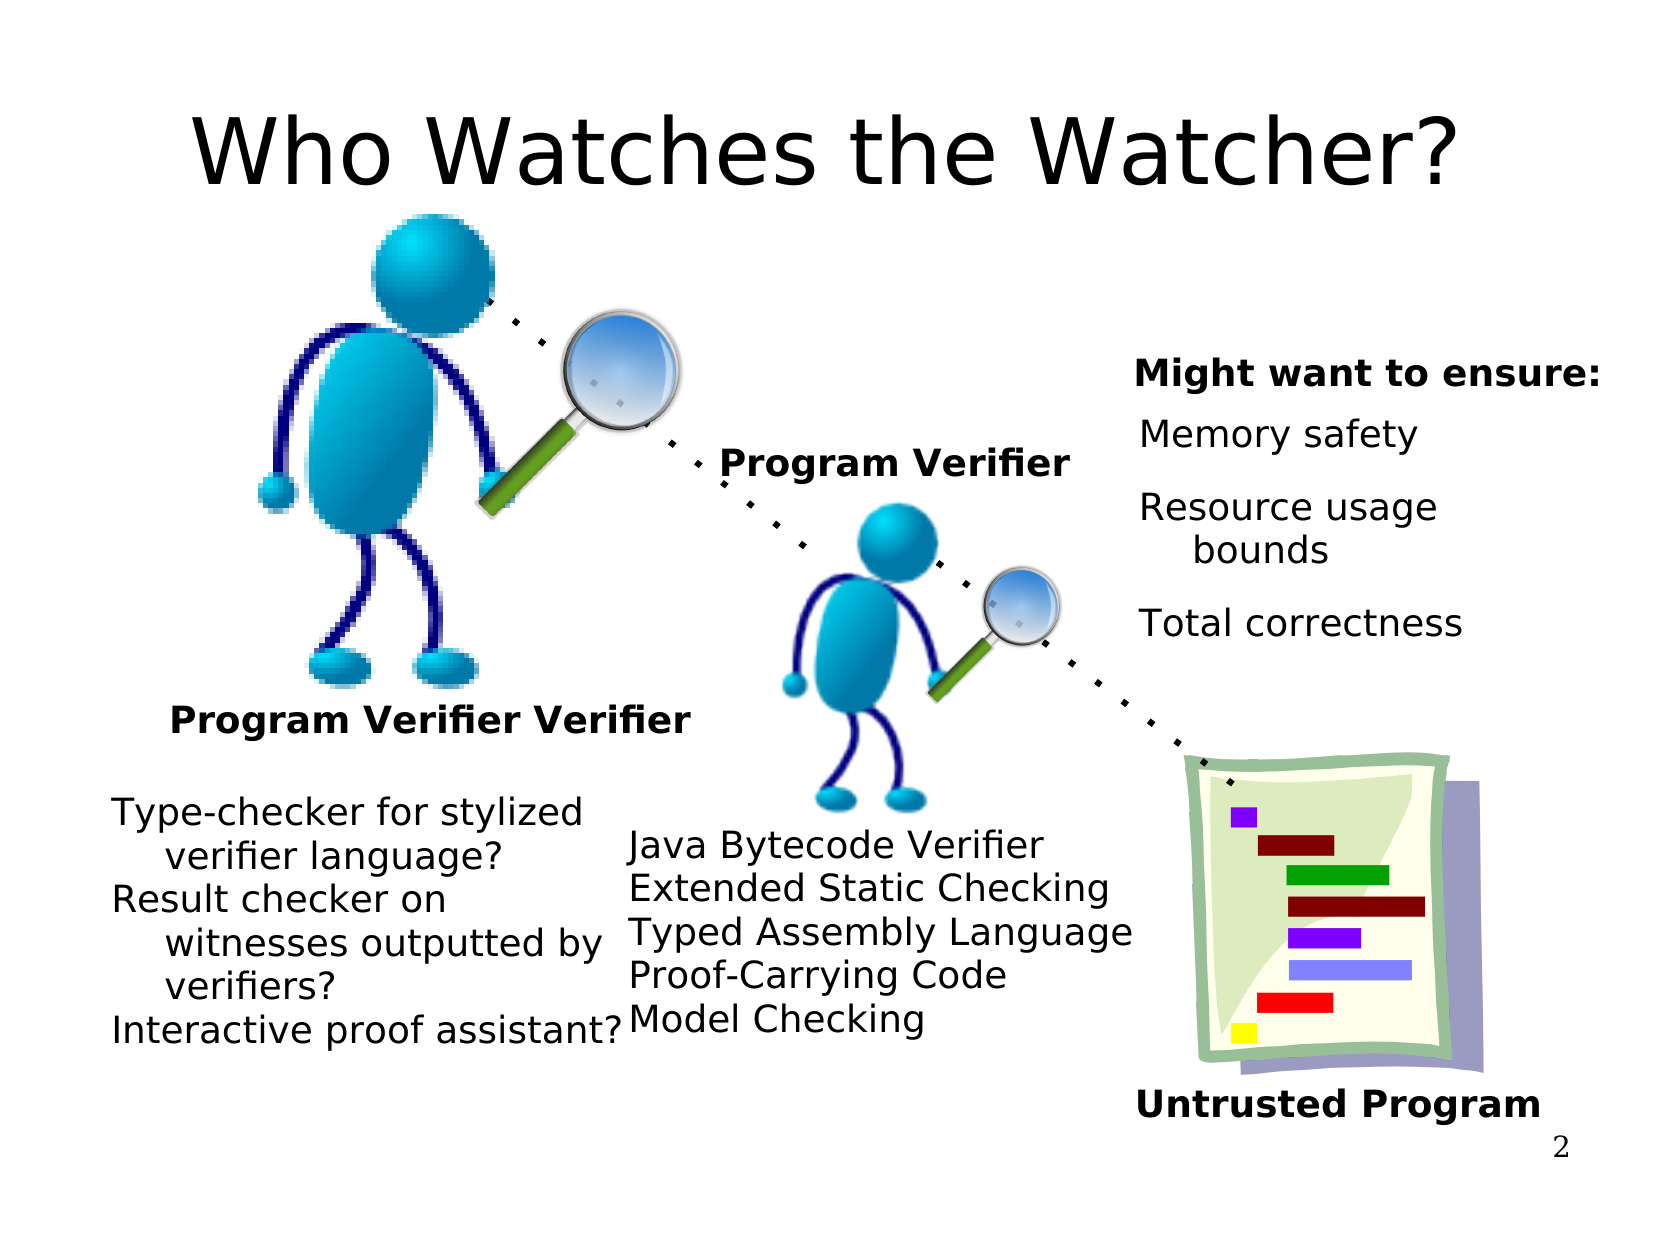

# Who Watches the Watcher?
Program Verifier Verifier
Might want to ensure:
Memory safety
Resource usage bounds
Total correctness
Program Verifier
Untrusted Program
Type-checker for stylized verifier language?
Result checker on witnesses outputted by verifiers?
Interactive proof assistant?
Java Bytecode Verifier
Extended Static Checking
Typed Assembly Language
Proof-Carrying Code
Model Checking
2